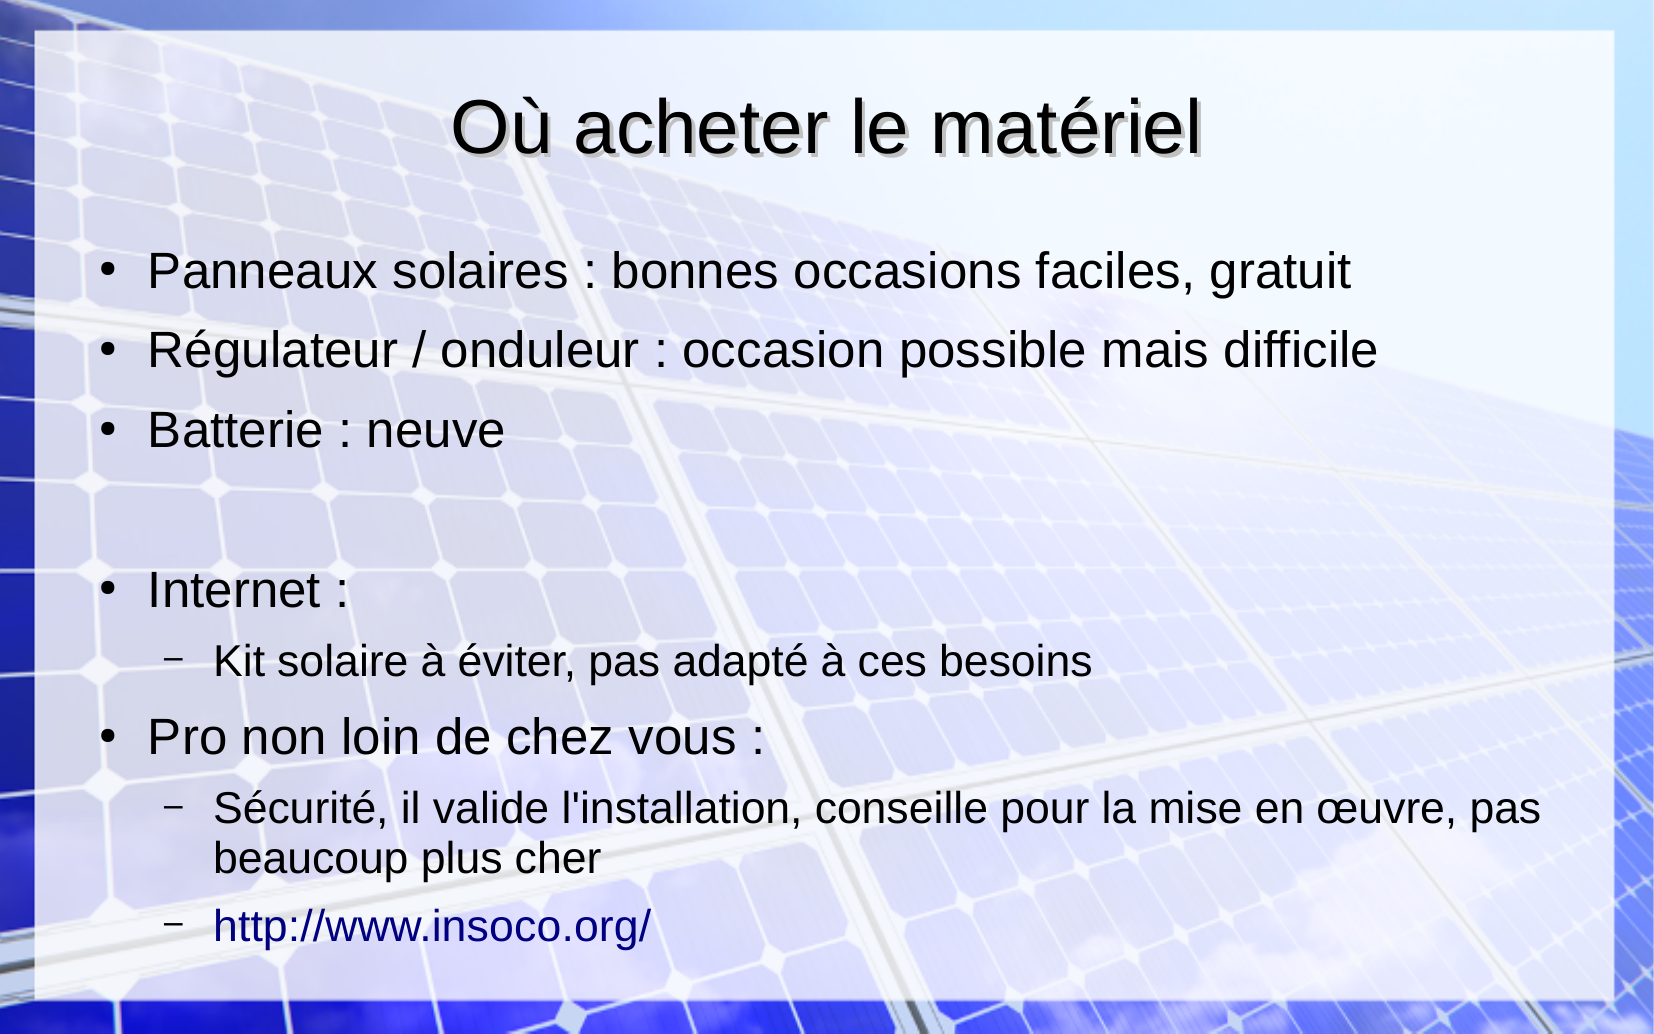

# Où acheter le matériel
Panneaux solaires : bonnes occasions faciles, gratuit
Régulateur / onduleur : occasion possible mais difficile
Batterie : neuve
Internet :
Kit solaire à éviter, pas adapté à ces besoins
Pro non loin de chez vous :
Sécurité, il valide l'installation, conseille pour la mise en œuvre, pas beaucoup plus cher
http://www.insoco.org/